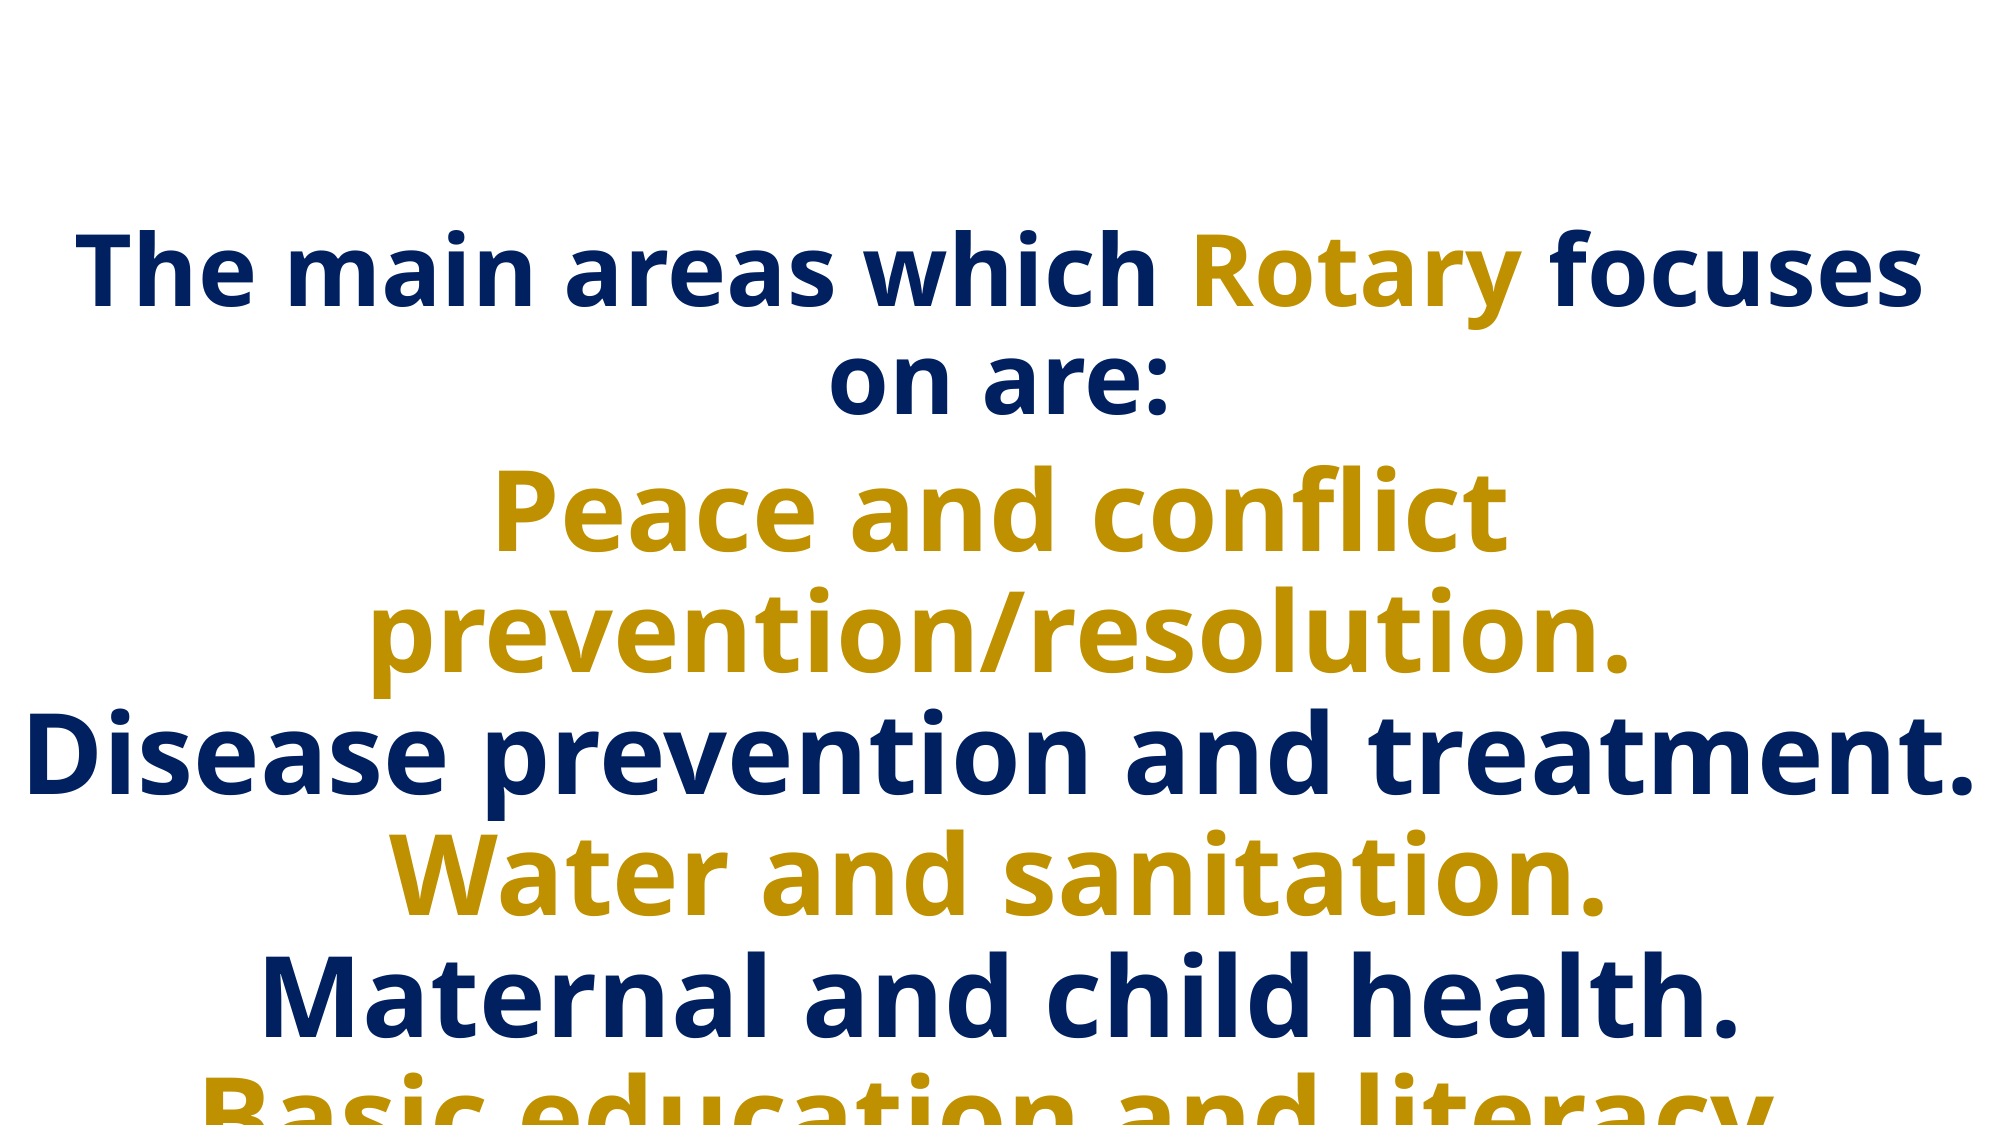

# The main areas which Rotary focuses on are: Peace and conflict prevention/resolution. Disease prevention and treatment. Water and sanitation. Maternal and child health. Basic education and literacy. Economic and community development. The Environment